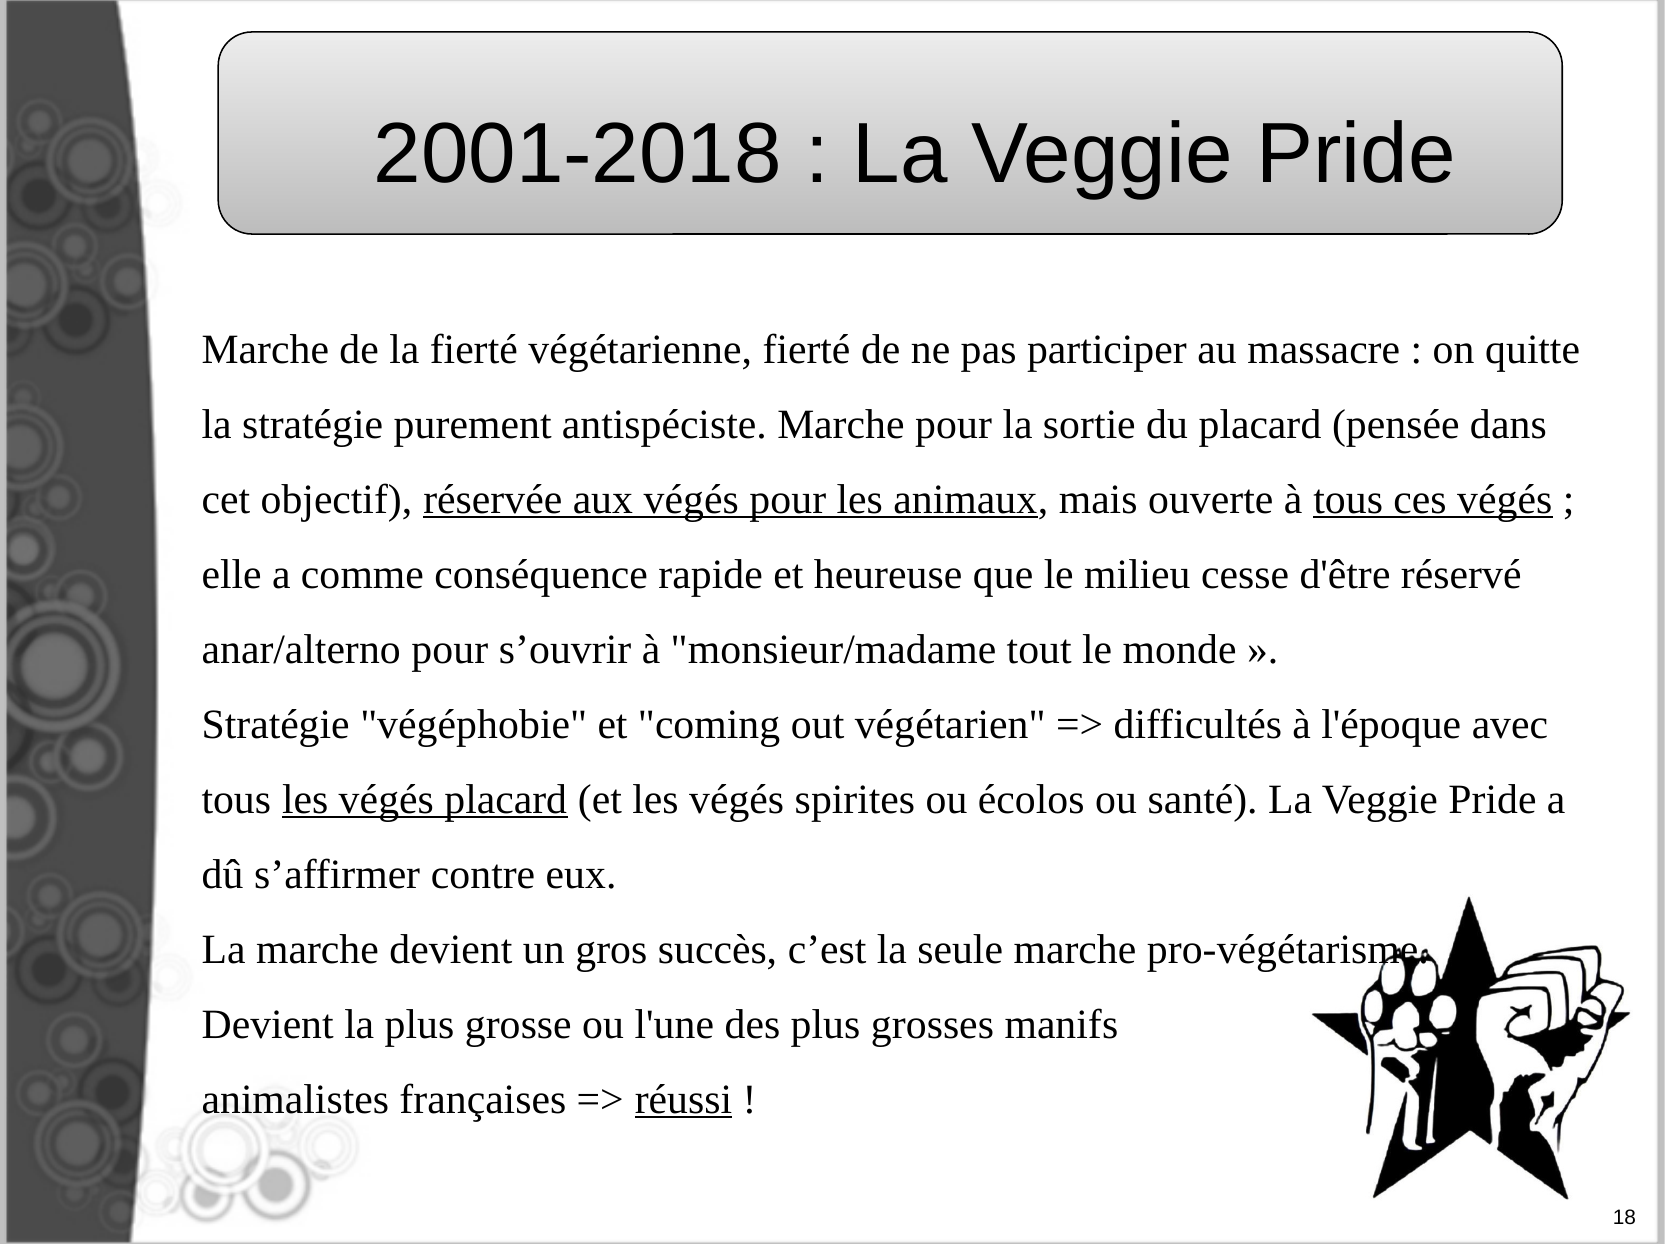

2001-2018 : La Veggie Pride
Marche de la fierté végétarienne, fierté de ne pas participer au massacre : on quitte la stratégie purement antispéciste. Marche pour la sortie du placard (pensée dans cet objectif), réservée aux végés pour les animaux, mais ouverte à tous ces végés ; elle a comme conséquence rapide et heureuse que le milieu cesse d'être réservé anar/alterno pour s’ouvrir à "monsieur/madame tout le monde ».
Stratégie "végéphobie" et "coming out végétarien" => difficultés à l'époque avec tous les végés placard (et les végés spirites ou écolos ou santé). La Veggie Pride a dû s’affirmer contre eux.
La marche devient un gros succès, c’est la seule marche pro-végétarisme.
Devient la plus grosse ou l'une des plus grosses manifs
animalistes françaises => réussi !
18